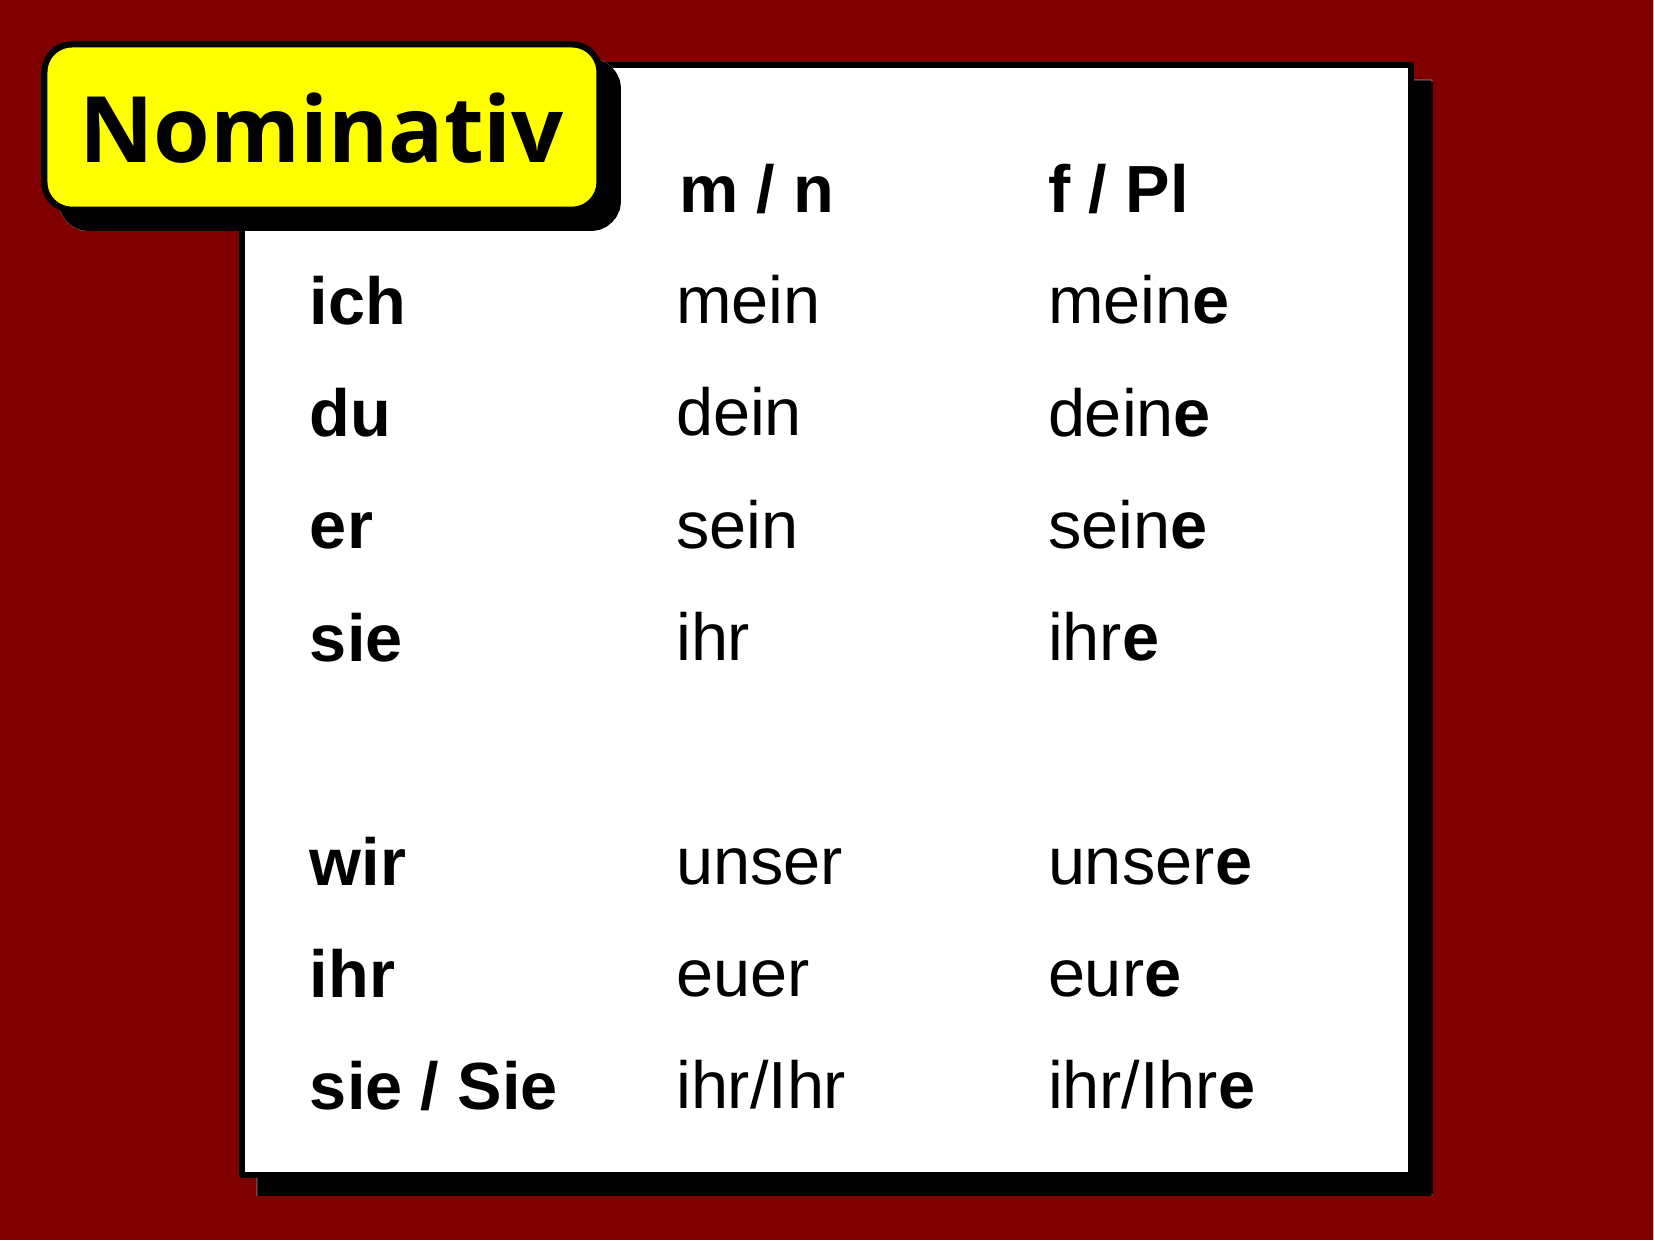

Nominativ
					m / n			f / Pl
ich
du
er
sie
wir
ihr
sie / Sie
mein
dein
sein
ihr
unser
euer
ihr/Ihr
meine
deine
seine
ihre
unsere
eure
ihr/Ihre